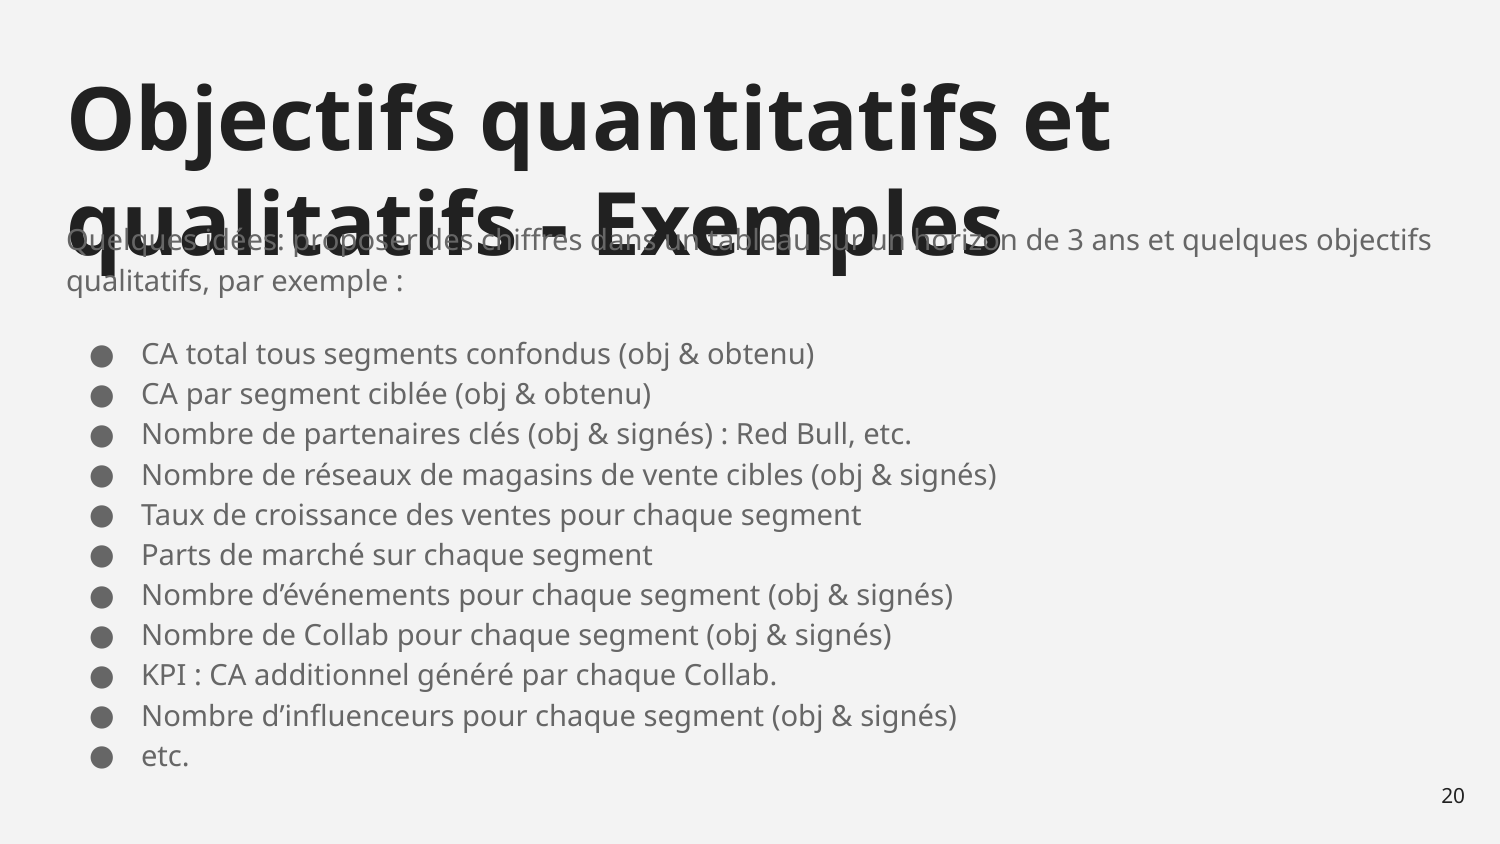

# Objectifs quantitatifs et qualitatifs - Exemples
Quelques idées: proposer des chiffres dans un tableau sur un horizon de 3 ans et quelques objectifs qualitatifs, par exemple :
CA total tous segments confondus (obj & obtenu)
CA par segment ciblée (obj & obtenu)
Nombre de partenaires clés (obj & signés) : Red Bull, etc.
Nombre de réseaux de magasins de vente cibles (obj & signés)
Taux de croissance des ventes pour chaque segment
Parts de marché sur chaque segment
Nombre d’événements pour chaque segment (obj & signés)
Nombre de Collab pour chaque segment (obj & signés)
KPI : CA additionnel généré par chaque Collab.
Nombre d’influenceurs pour chaque segment (obj & signés)
etc.